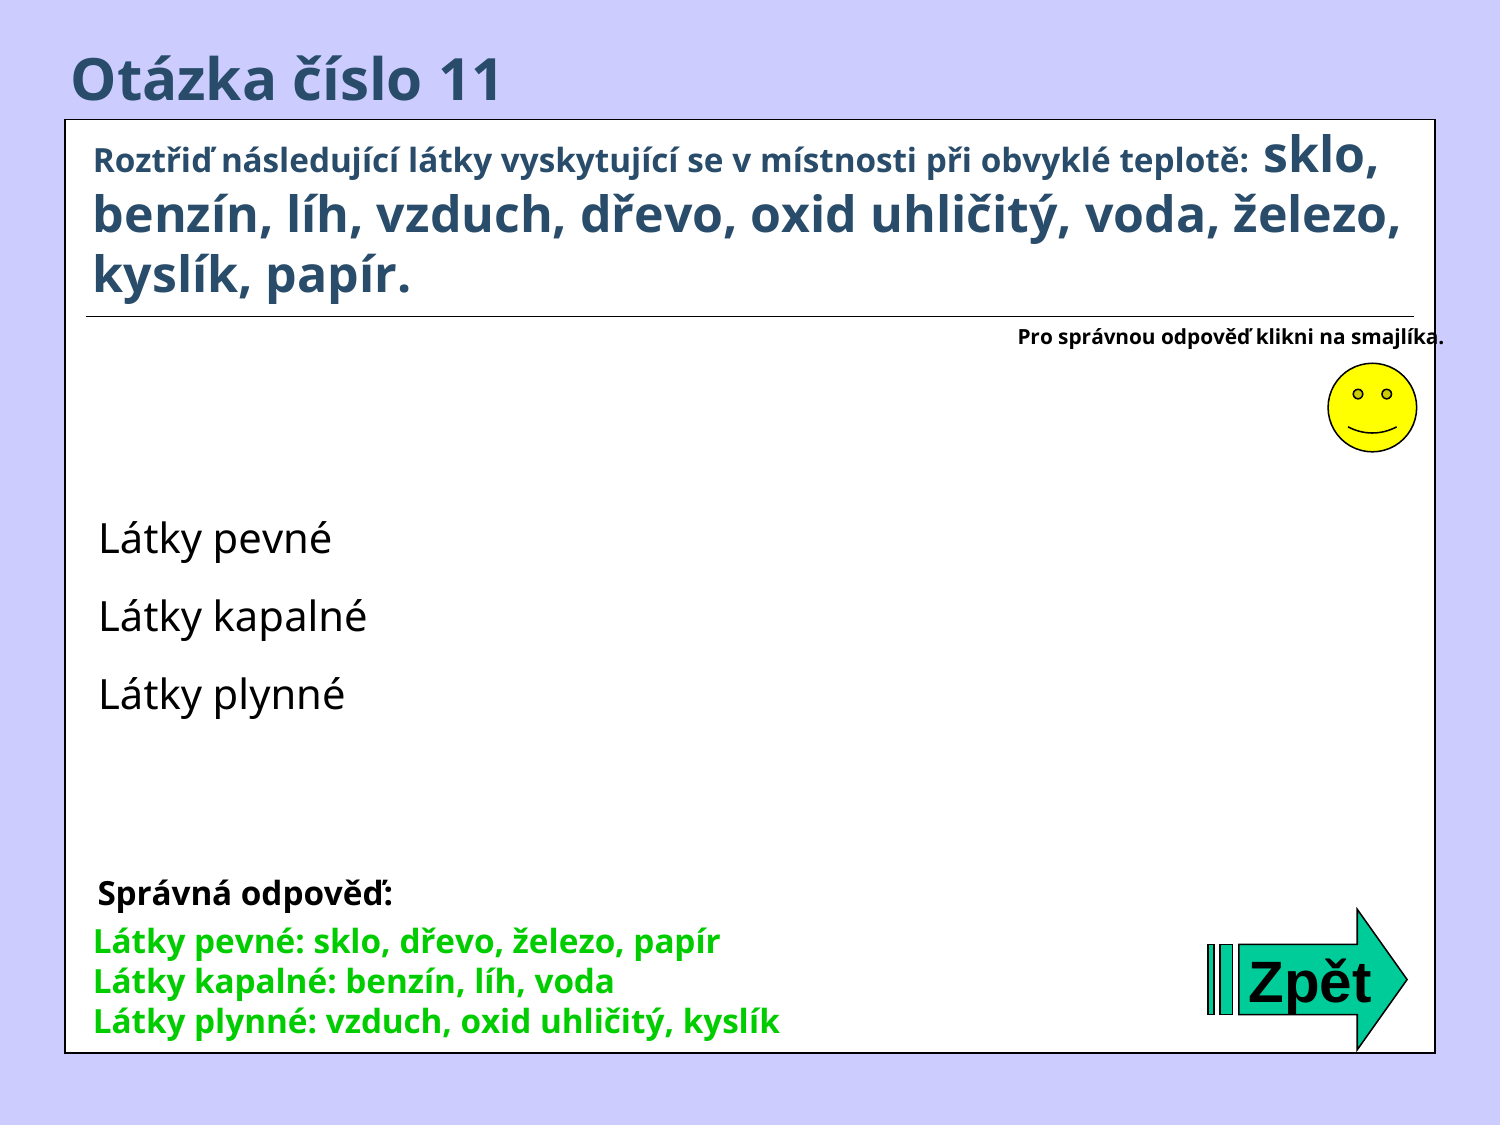

Otázka číslo 11
Roztřiď následující látky vyskytující se v místnosti při obvyklé teplotě: sklo, benzín, líh, vzduch, dřevo, oxid uhličitý, voda, železo, kyslík, papír.
Pro správnou odpověď klikni na smajlíka.
| Látky pevné | |
| --- | --- |
| Látky kapalné | |
| Látky plynné | |
Správná odpověď:
Zpět
Látky pevné: sklo, dřevo, železo, papír
Látky kapalné: benzín, líh, voda
Látky plynné: vzduch, oxid uhličitý, kyslík